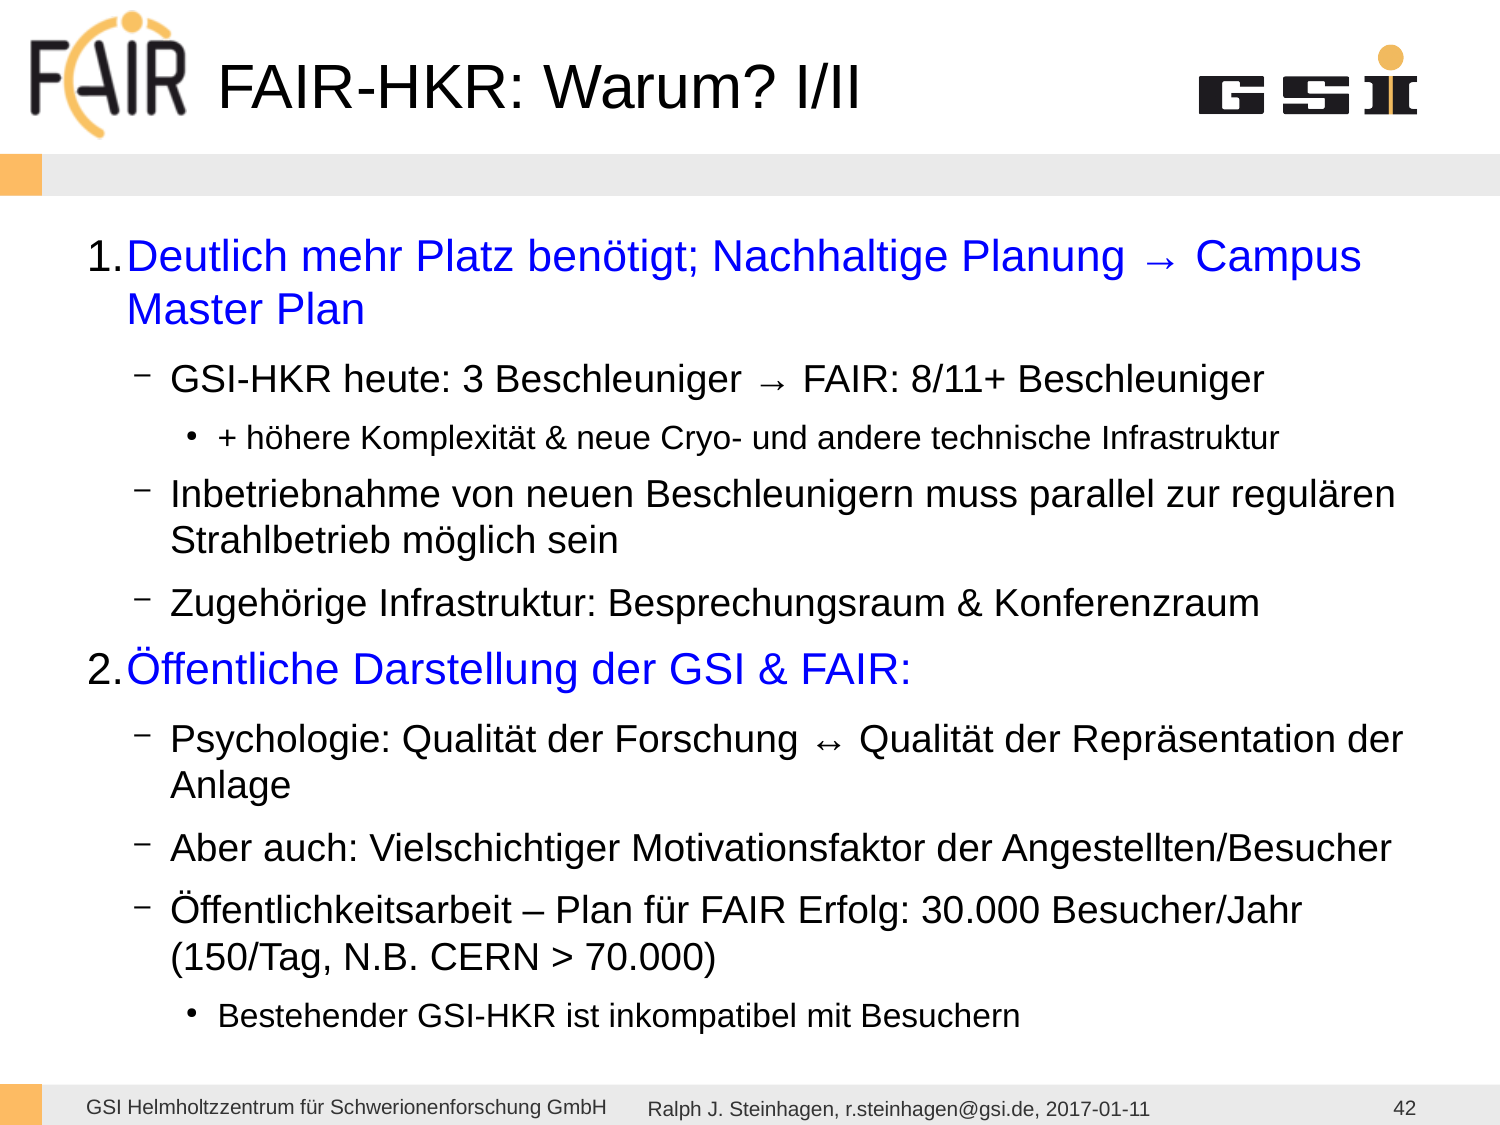

# FAIR-HKR: Warum? I/II
Deutlich mehr Platz benötigt; Nachhaltige Planung → Campus Master Plan
GSI-HKR heute: 3 Beschleuniger → FAIR: 8/11+ Beschleuniger
+ höhere Komplexität & neue Cryo- und andere technische Infrastruktur
Inbetriebnahme von neuen Beschleunigern muss parallel zur regulären Strahlbetrieb möglich sein
Zugehörige Infrastruktur: Besprechungsraum & Konferenzraum
Öffentliche Darstellung der GSI & FAIR:
Psychologie: Qualität der Forschung ↔ Qualität der Repräsentation der Anlage
Aber auch: Vielschichtiger Motivationsfaktor der Angestellten/Besucher
Öffentlichkeitsarbeit – Plan für FAIR Erfolg: 30.000 Besucher/Jahr (150/Tag, N.B. CERN > 70.000)
Bestehender GSI-HKR ist inkompatibel mit Besuchern